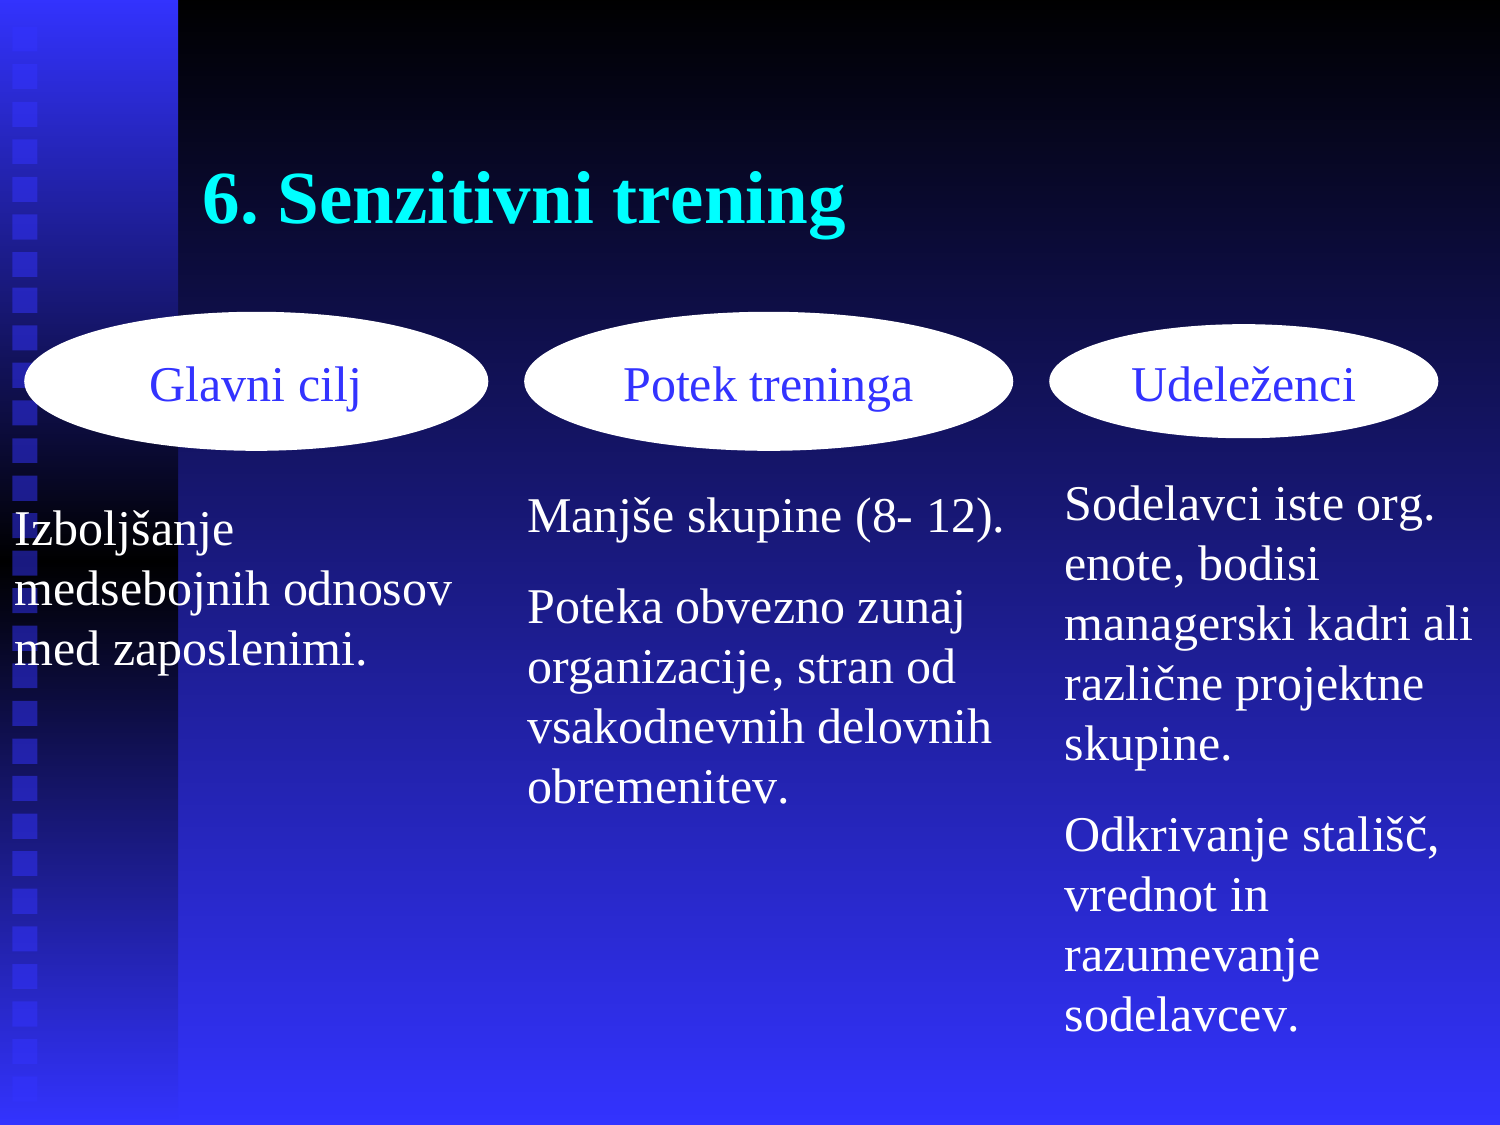

# 6. Senzitivni trening
Glavni cilj
Potek treninga
Udeleženci
Sodelavci iste org. enote, bodisi managerski kadri ali različne projektne skupine.
Odkrivanje stališč, vrednot in razumevanje sodelavcev.
Manjše skupine (8- 12).
Poteka obvezno zunaj organizacije, stran od vsakodnevnih delovnih obremenitev.
Izboljšanje medsebojnih odnosov
med zaposlenimi.